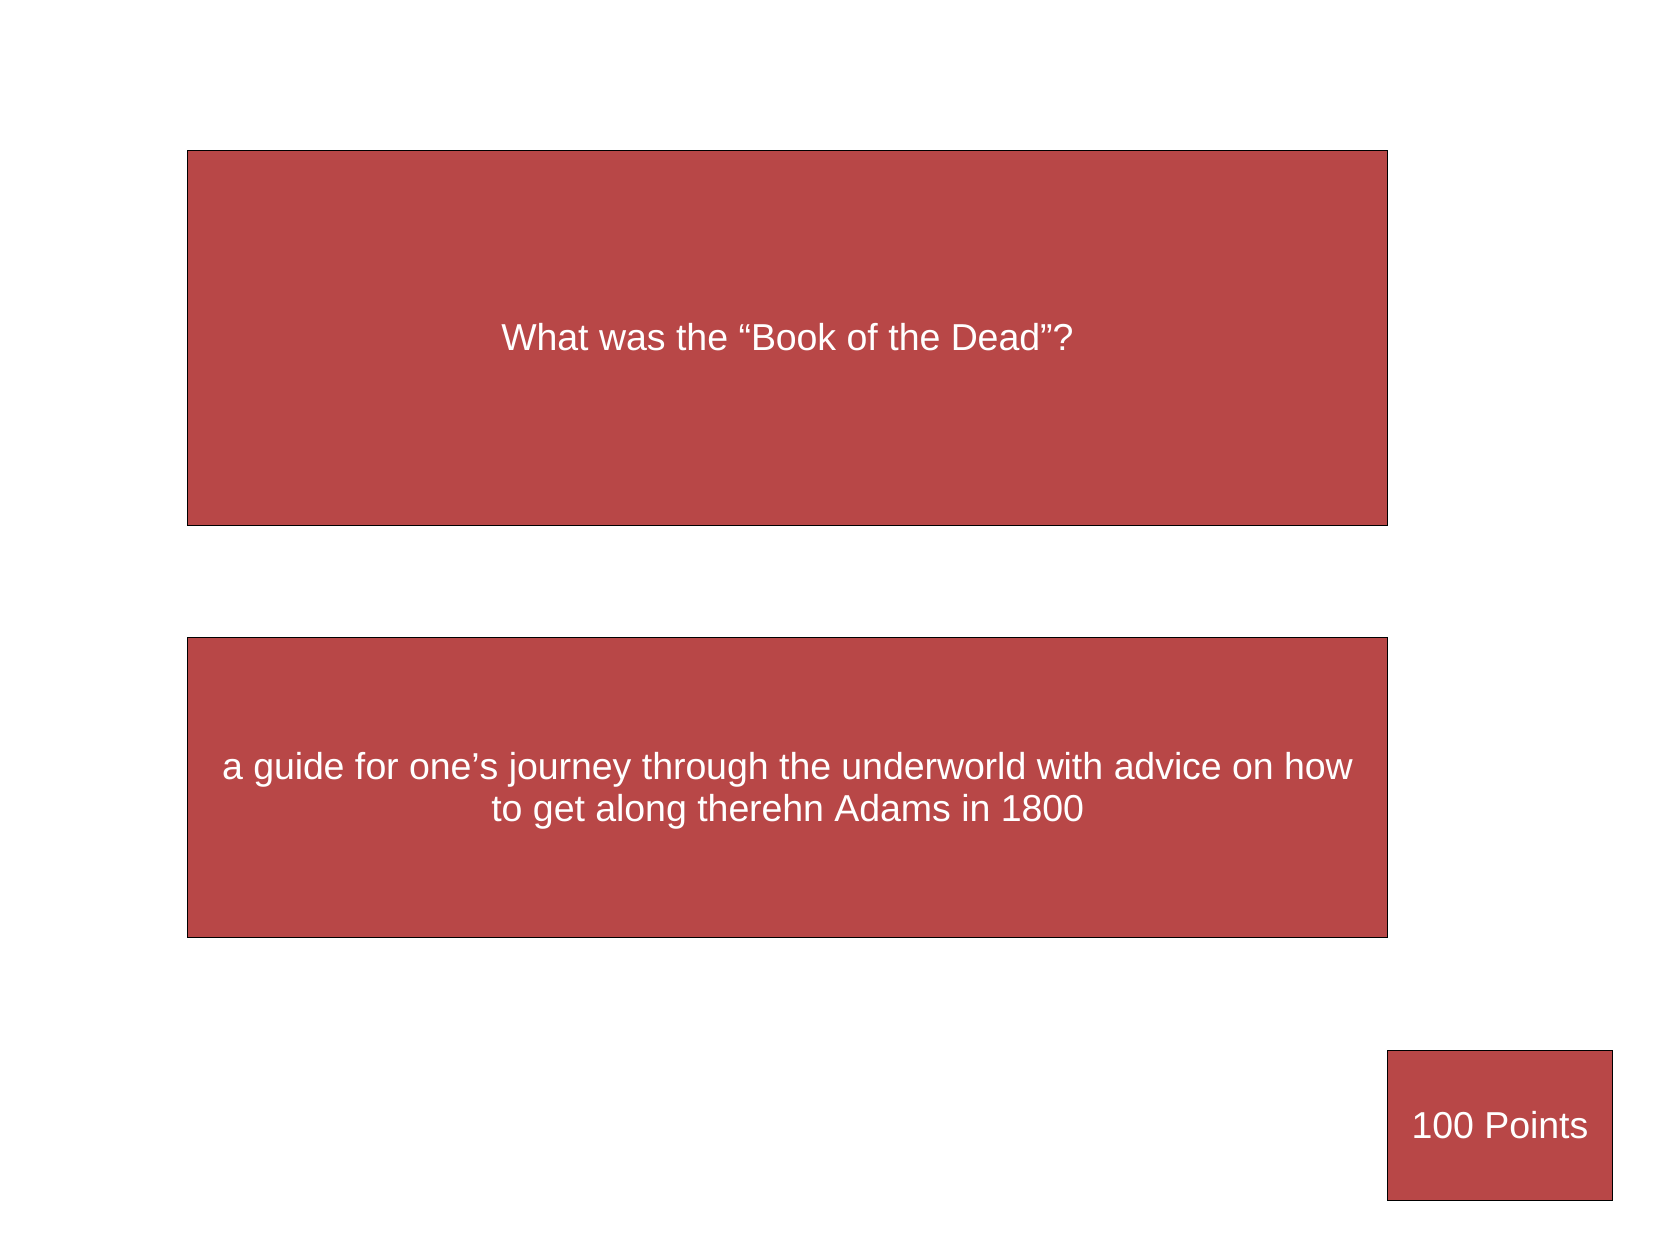

What was the “Book of the Dead”?
a guide for one’s journey through the underworld with advice on how to get along therehn Adams in 1800
100 Points